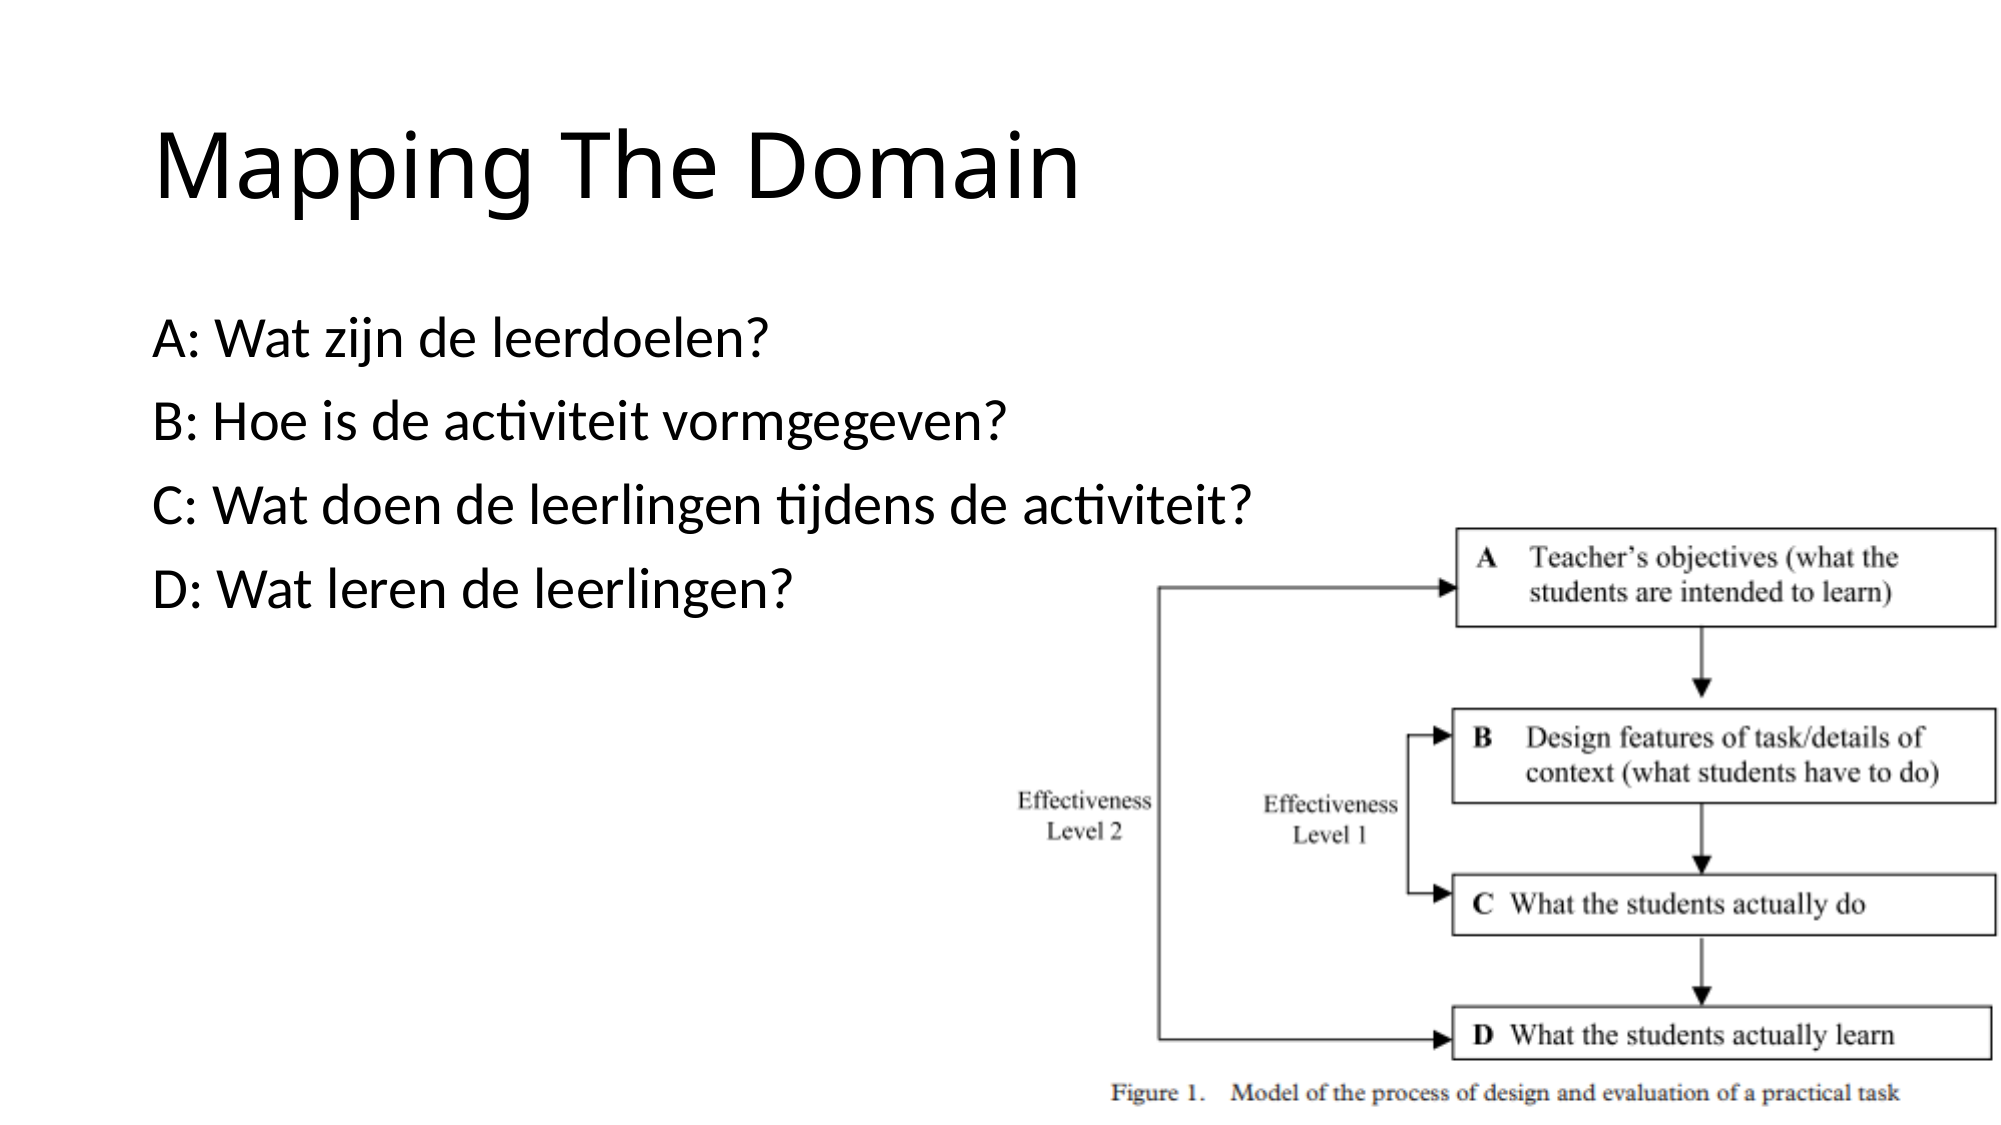

# Mapping The Domain
A: Wat zijn de leerdoelen?
B: Hoe is de activiteit vormgegeven?
C: Wat doen de leerlingen tijdens de activiteit?
D: Wat leren de leerlingen?